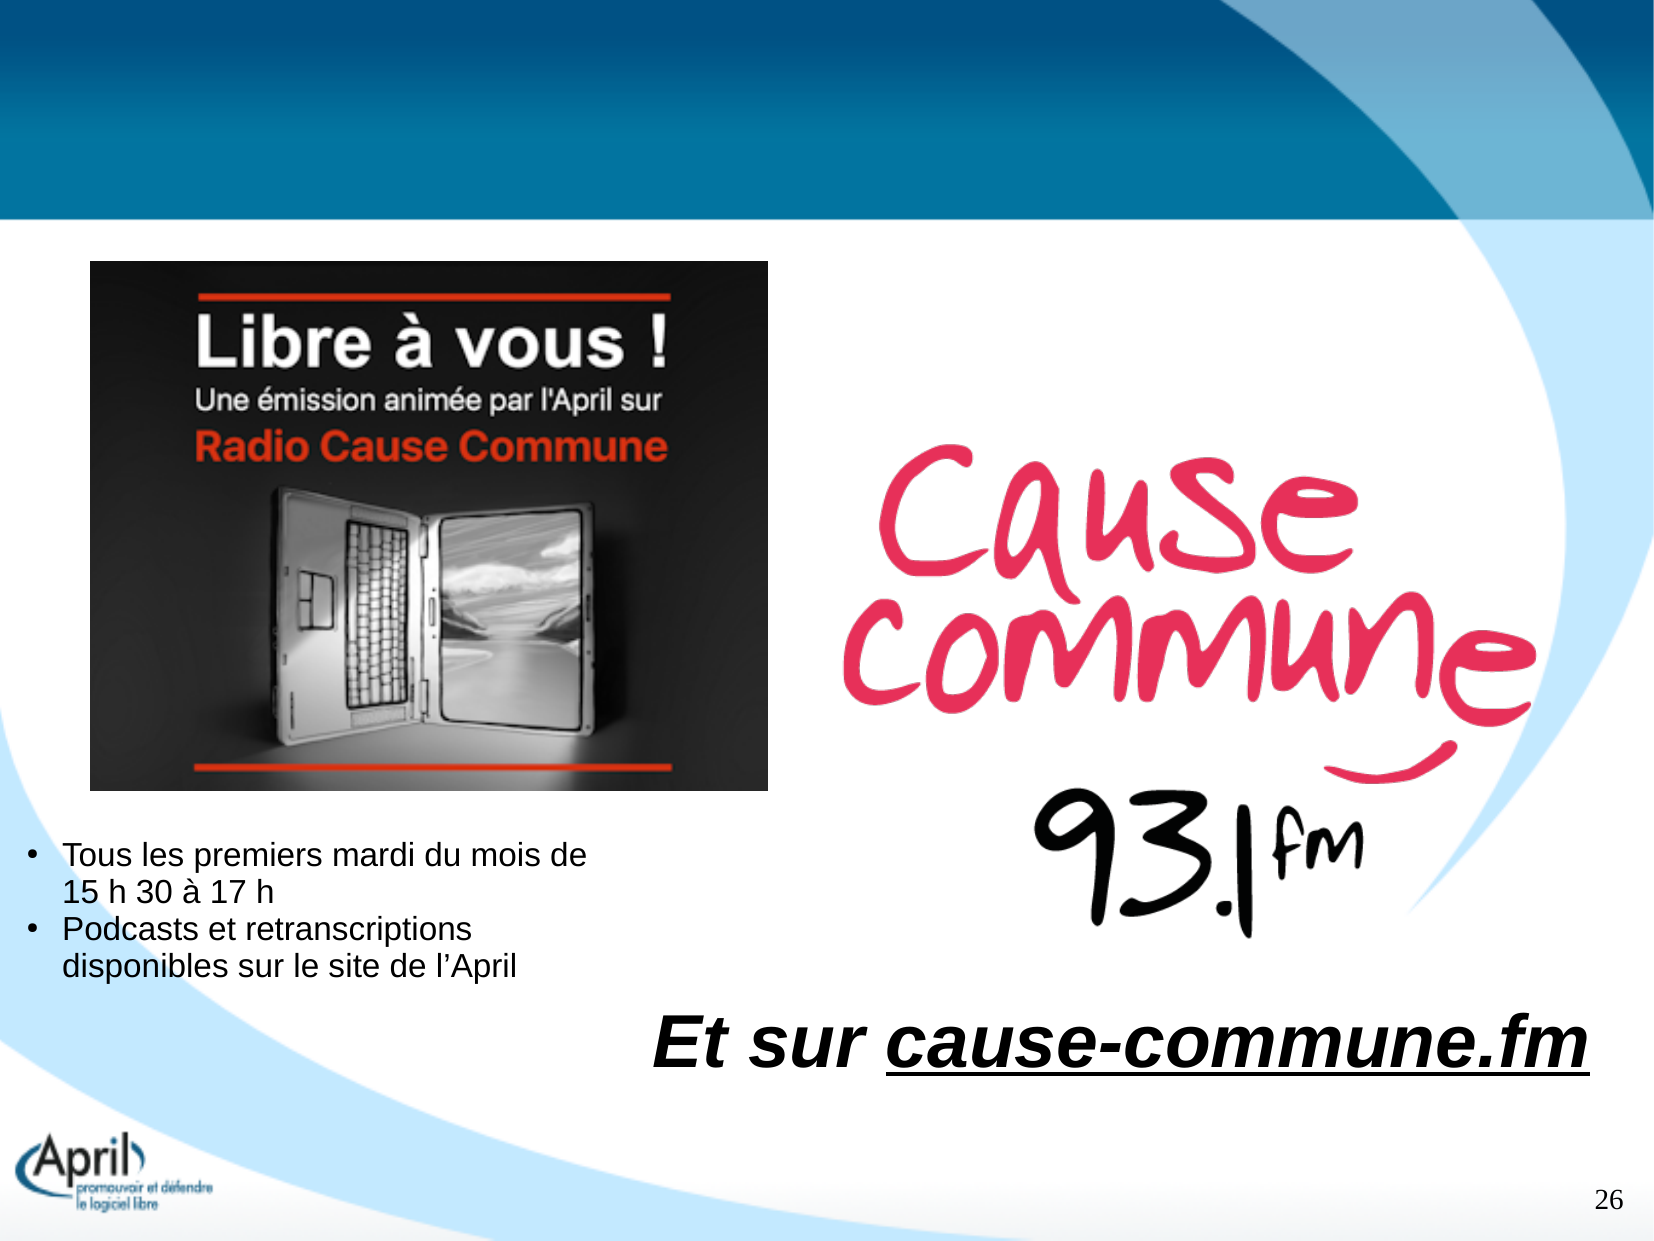

#
Tous les premiers mardi du mois de 15 h 30 à 17 h
Podcasts et retranscriptions disponibles sur le site de l’April
Et sur cause-commune.fm
26